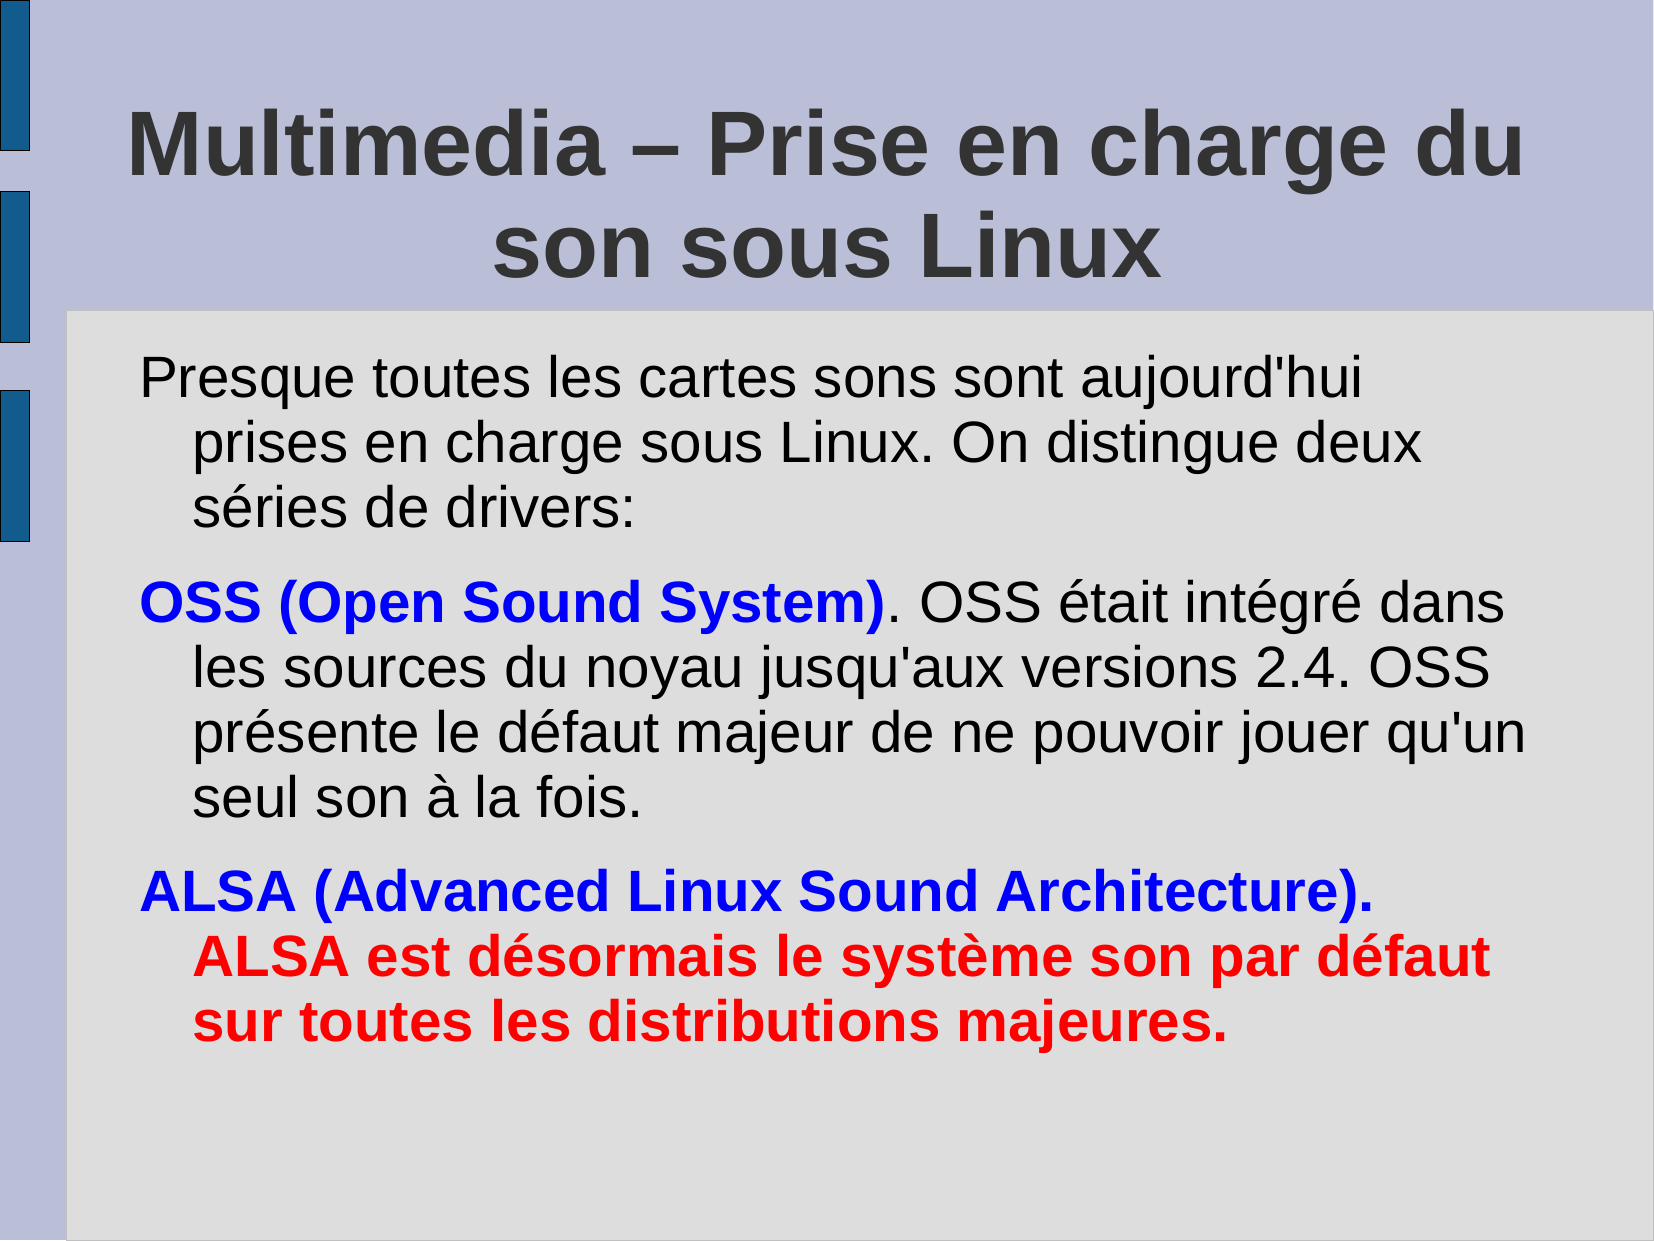

# Multimedia – Prise en charge du son sous Linux
Presque toutes les cartes sons sont aujourd'hui prises en charge sous Linux. On distingue deux séries de drivers:
OSS (Open Sound System). OSS était intégré dans les sources du noyau jusqu'aux versions 2.4. OSS présente le défaut majeur de ne pouvoir jouer qu'un seul son à la fois.
ALSA (Advanced Linux Sound Architecture). ALSA est désormais le système son par défaut sur toutes les distributions majeures.